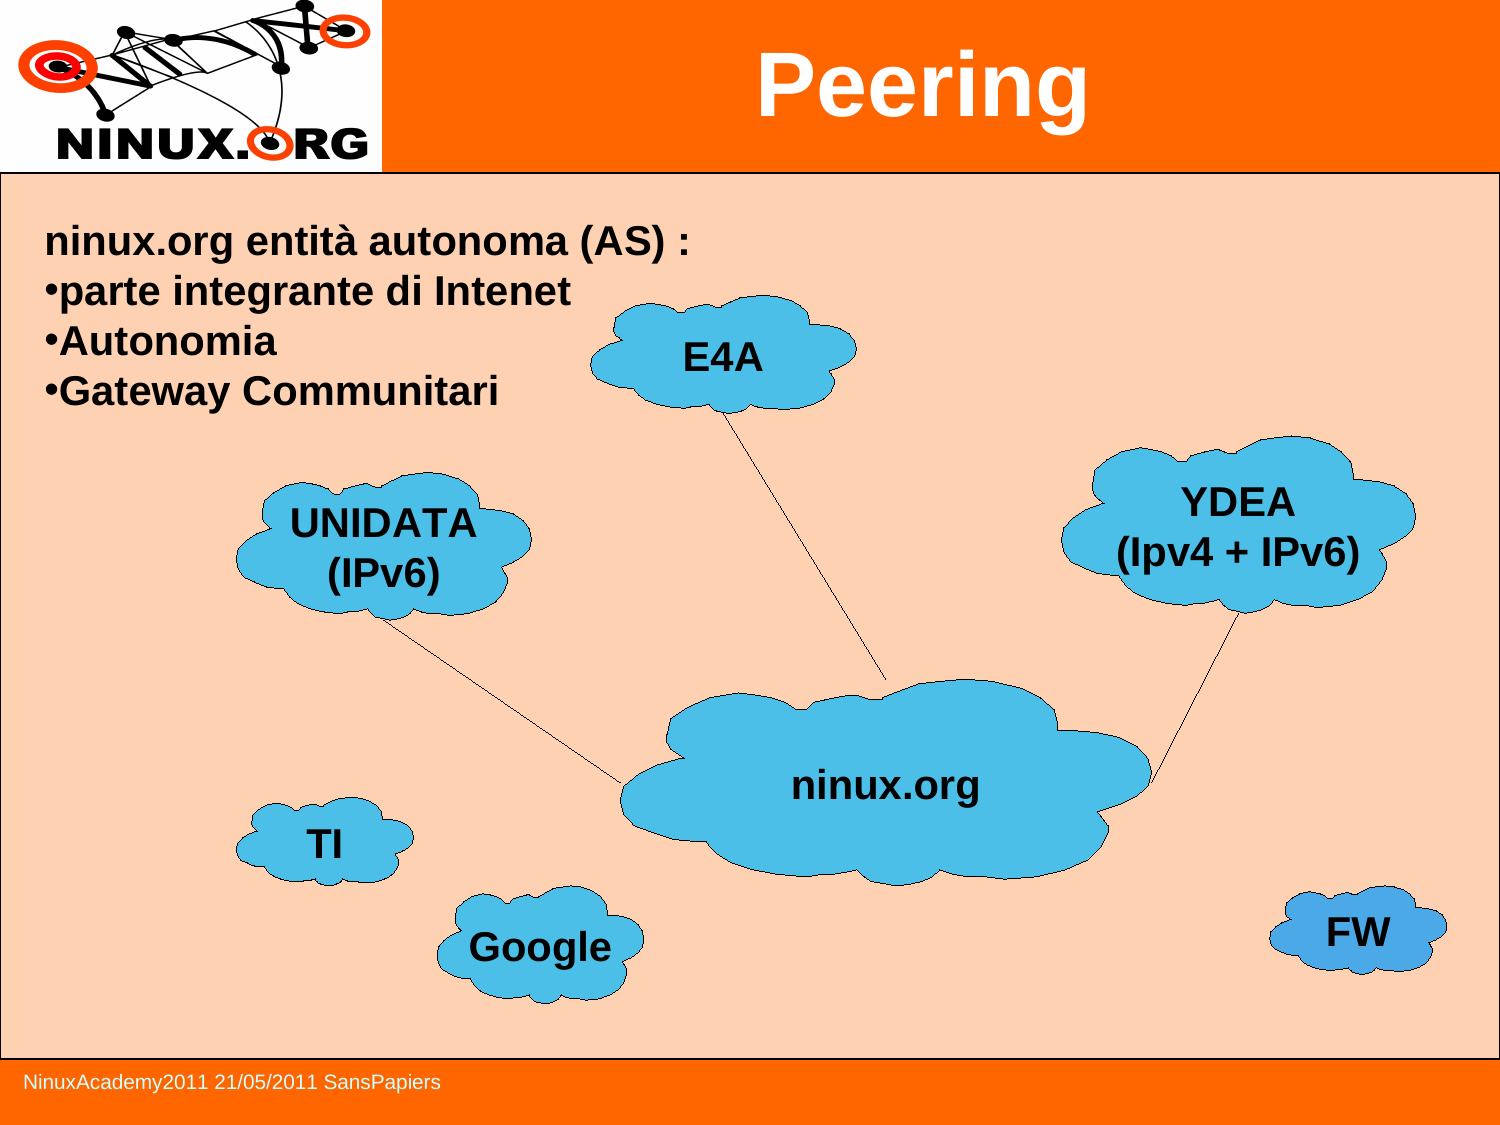

Peering
ninux.org entità autonoma (AS) :
parte integrante di Intenet
Autonomia
Gateway Communitari
E4A
YDEA
(Ipv4 + IPv6)
UNIDATA
(IPv6)
ninux.org
TI
Google
FW
NinuxAcademy2011 21/05/2011 SansPapiers